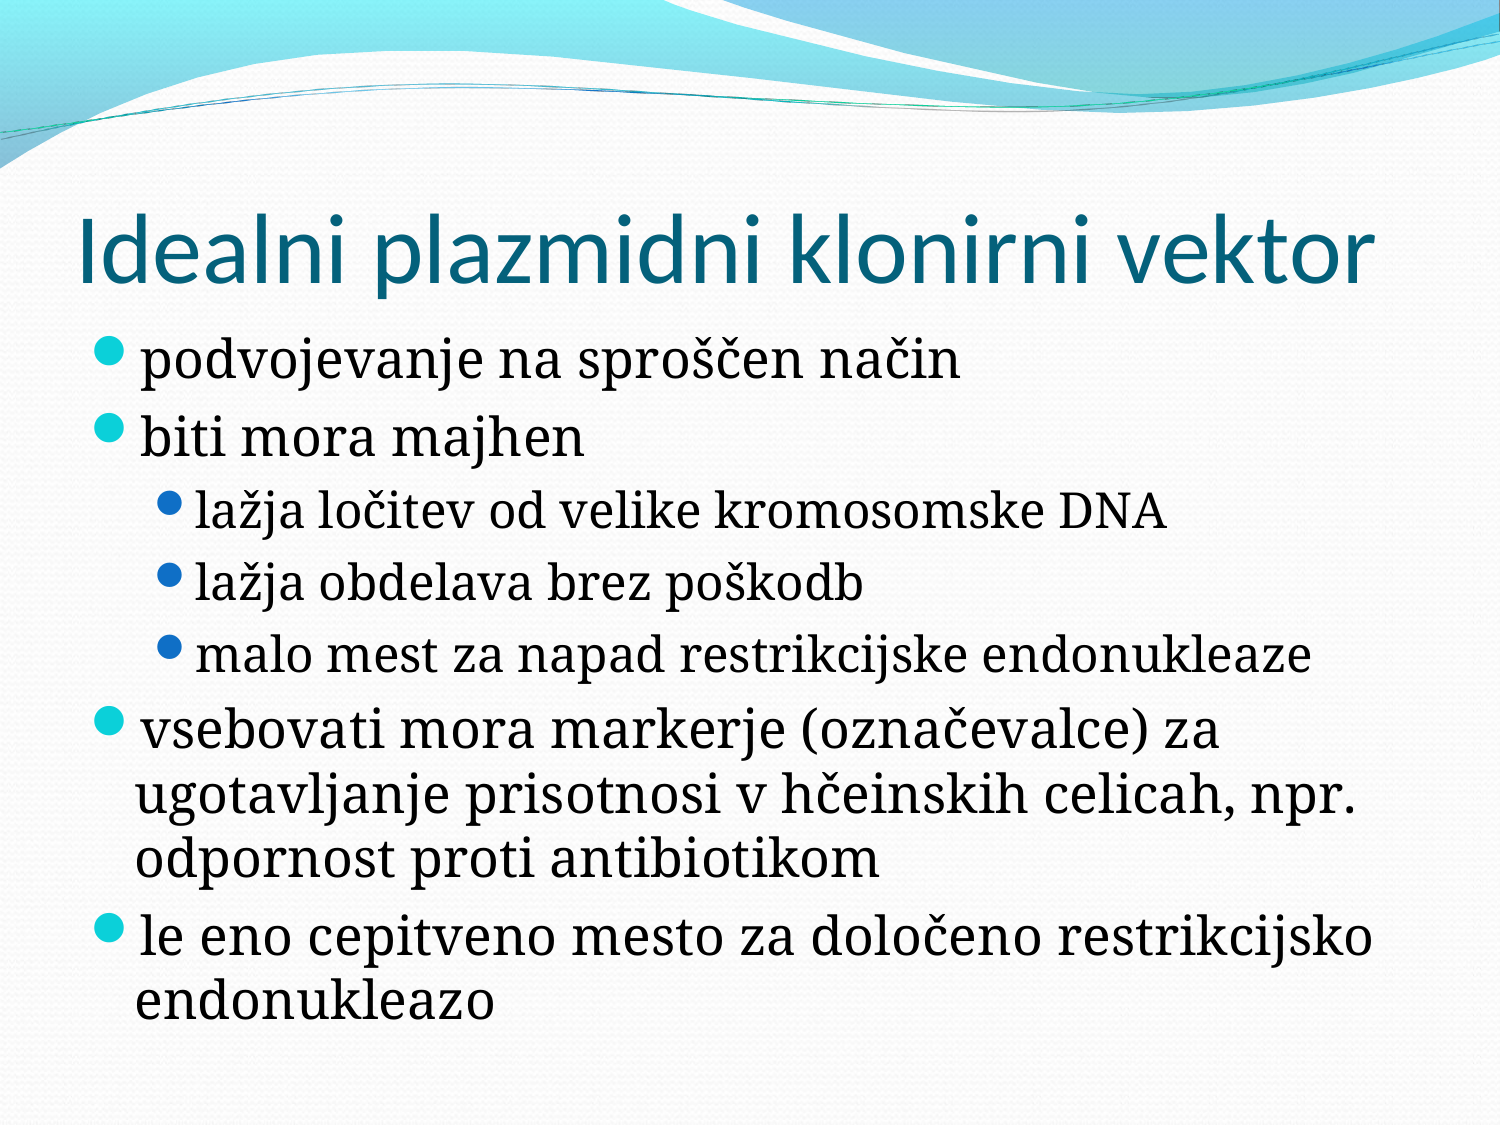

# Idealni plazmidni klonirni vektor
podvojevanje na sproščen način
biti mora majhen
lažja ločitev od velike kromosomske DNA
lažja obdelava brez poškodb
malo mest za napad restrikcijske endonukleaze
vsebovati mora markerje (označevalce) za ugotavljanje prisotnosi v hčeinskih celicah, npr. odpornost proti antibiotikom
le eno cepitveno mesto za določeno restrikcijsko endonukleazo